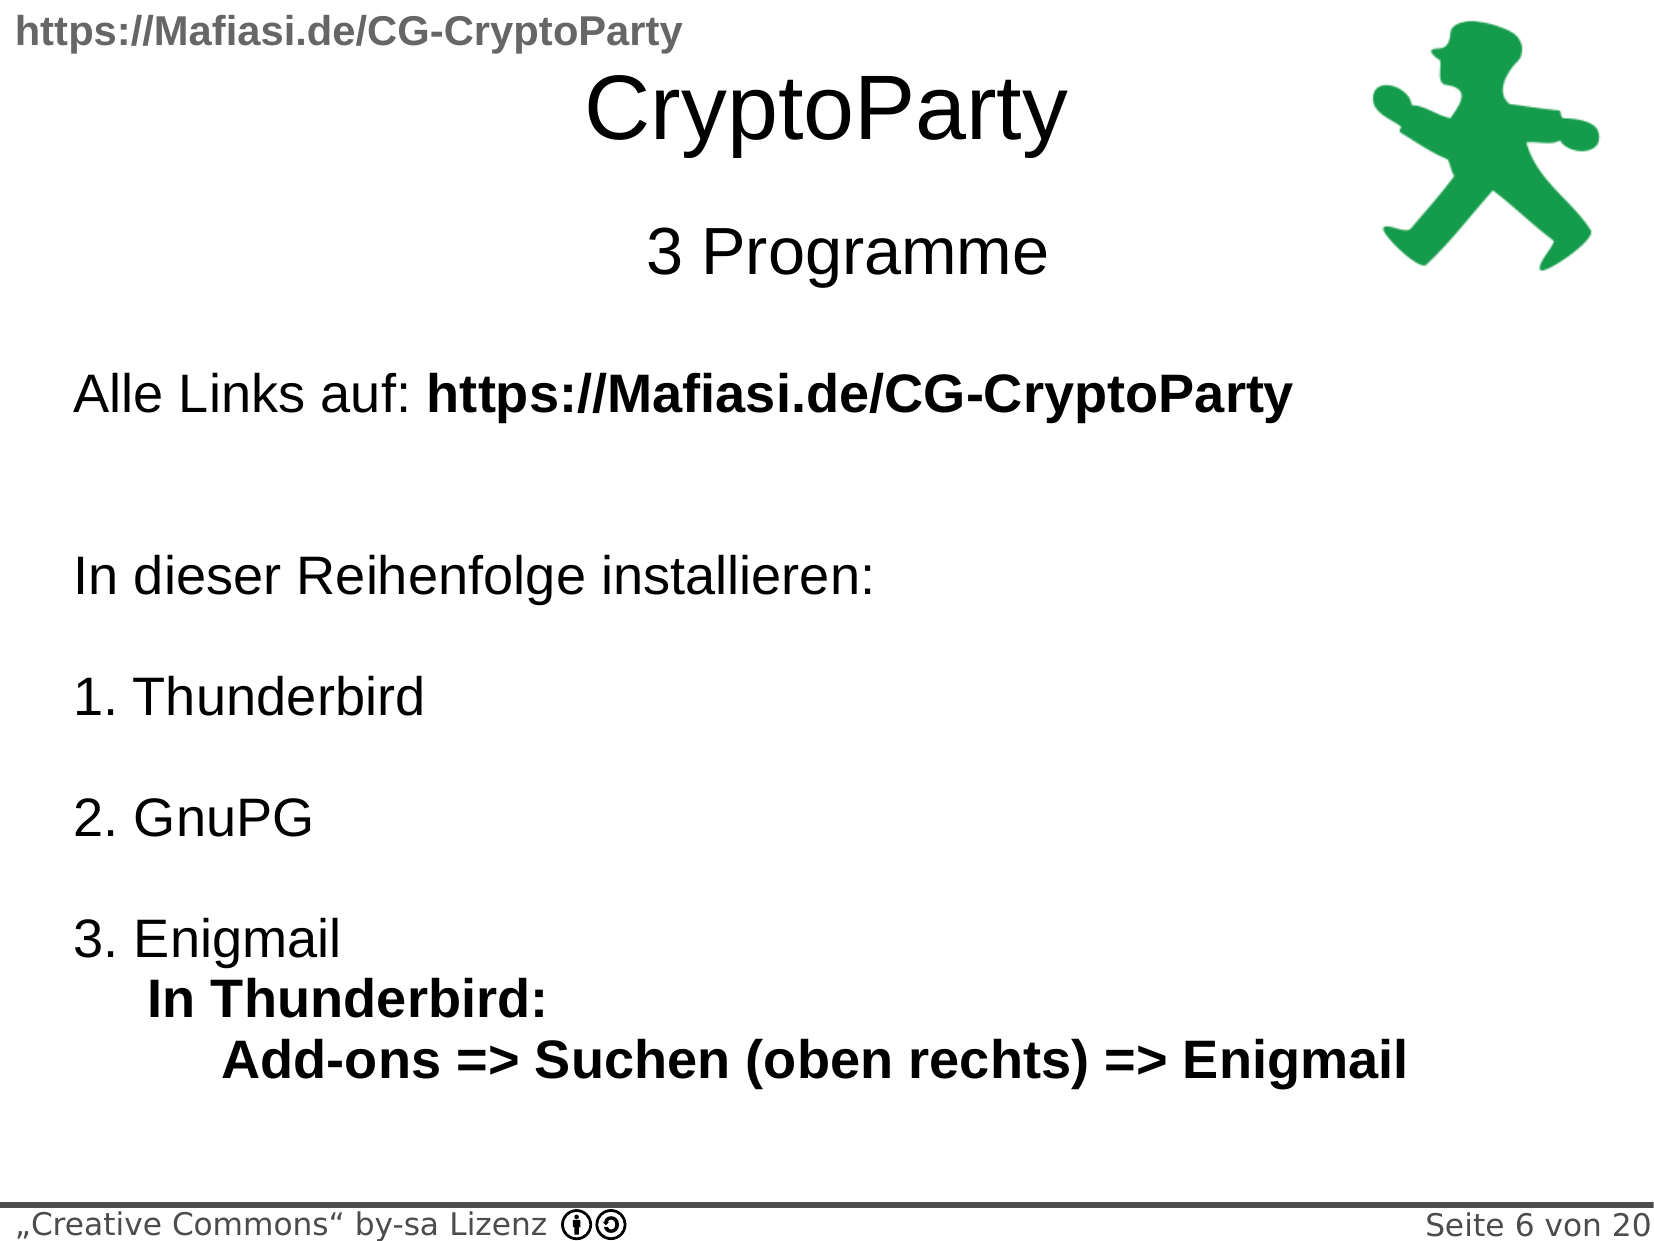

3 Programme
Alle Links auf: https://Mafiasi.de/CG-CryptoParty
In dieser Reihenfolge installieren:
1. Thunderbird
2. GnuPG
3. Enigmail
	In Thunderbird:
		Add-ons => Suchen (oben rechts) => Enigmail